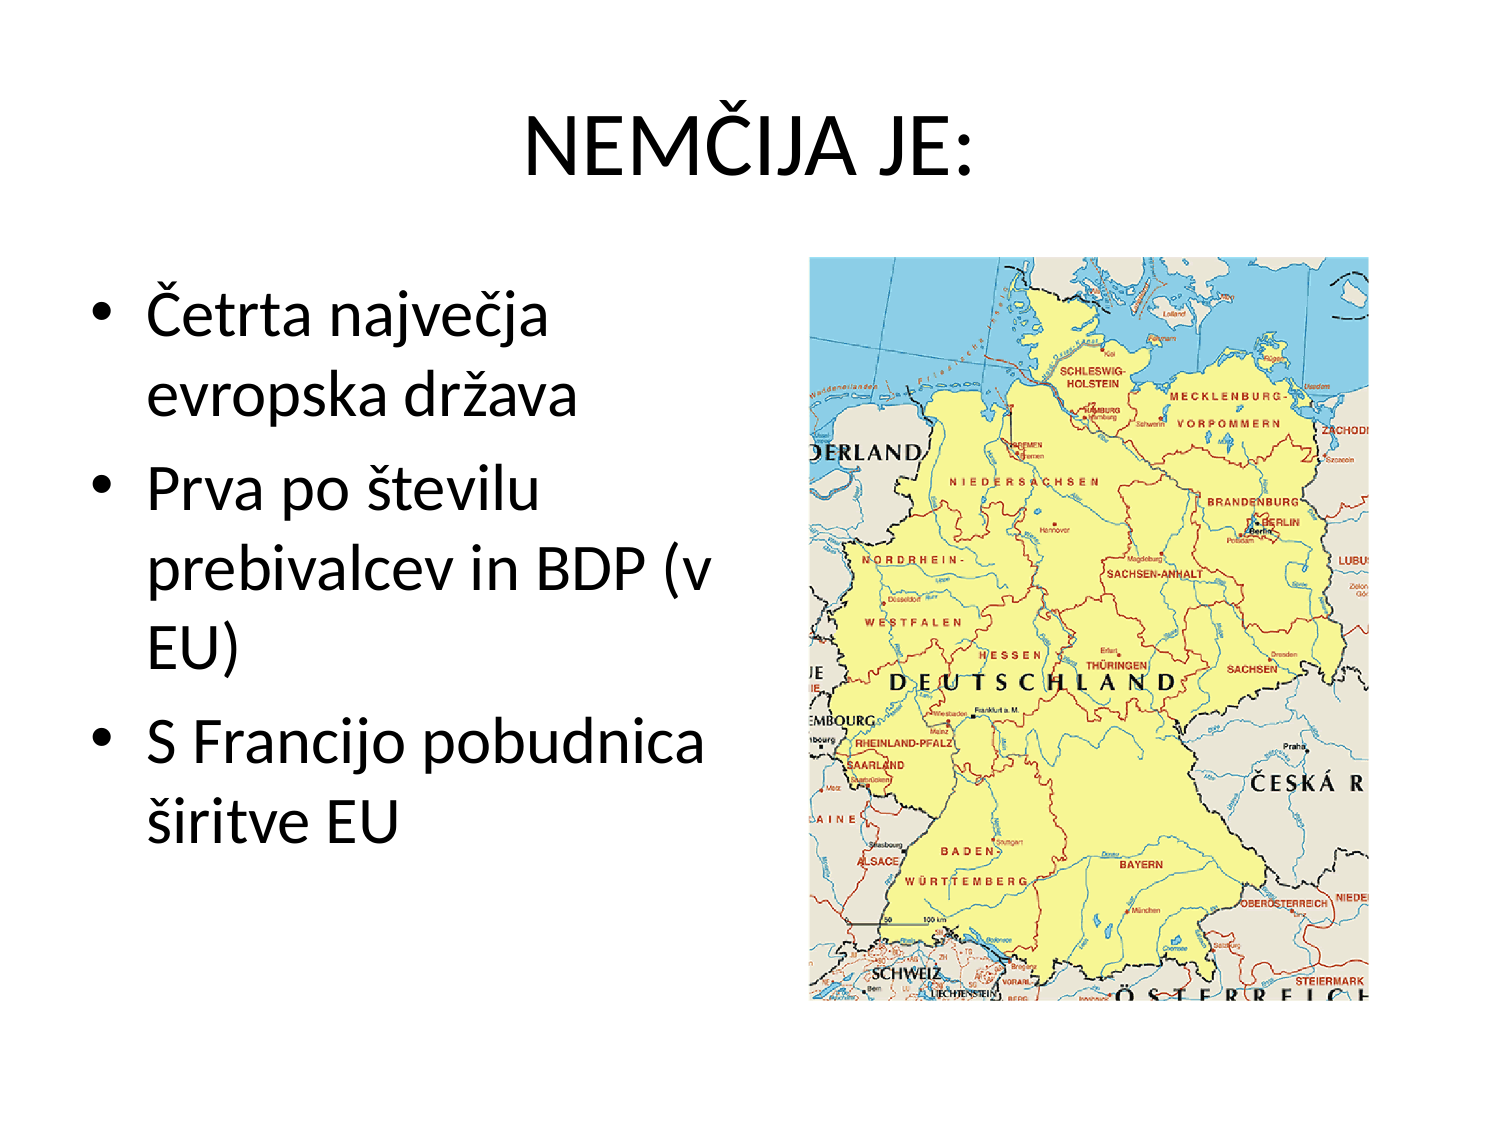

# NEMČIJA JE:
Četrta največja evropska država
Prva po številu prebivalcev in BDP (v EU)
S Francijo pobudnica širitve EU